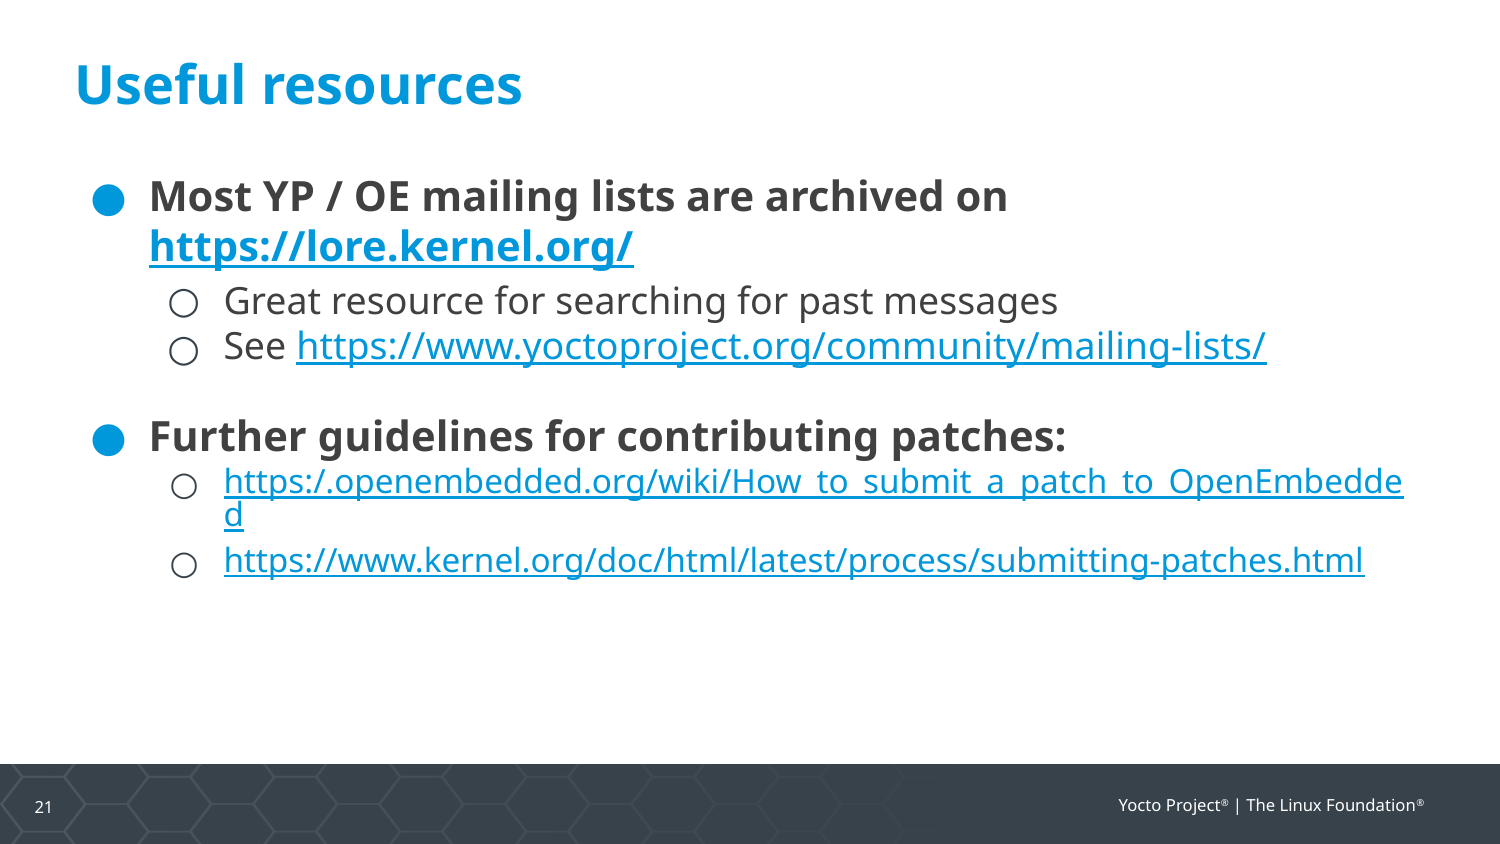

# Useful resources
Most YP / OE mailing lists are archived on https://lore.kernel.org/
Great resource for searching for past messages
See https://www.yoctoproject.org/community/mailing-lists/
Further guidelines for contributing patches:
https:/.openembedded.org/wiki/How_to_submit_a_patch_to_OpenEmbedded
https://www.kernel.org/doc/html/latest/process/submitting-patches.html